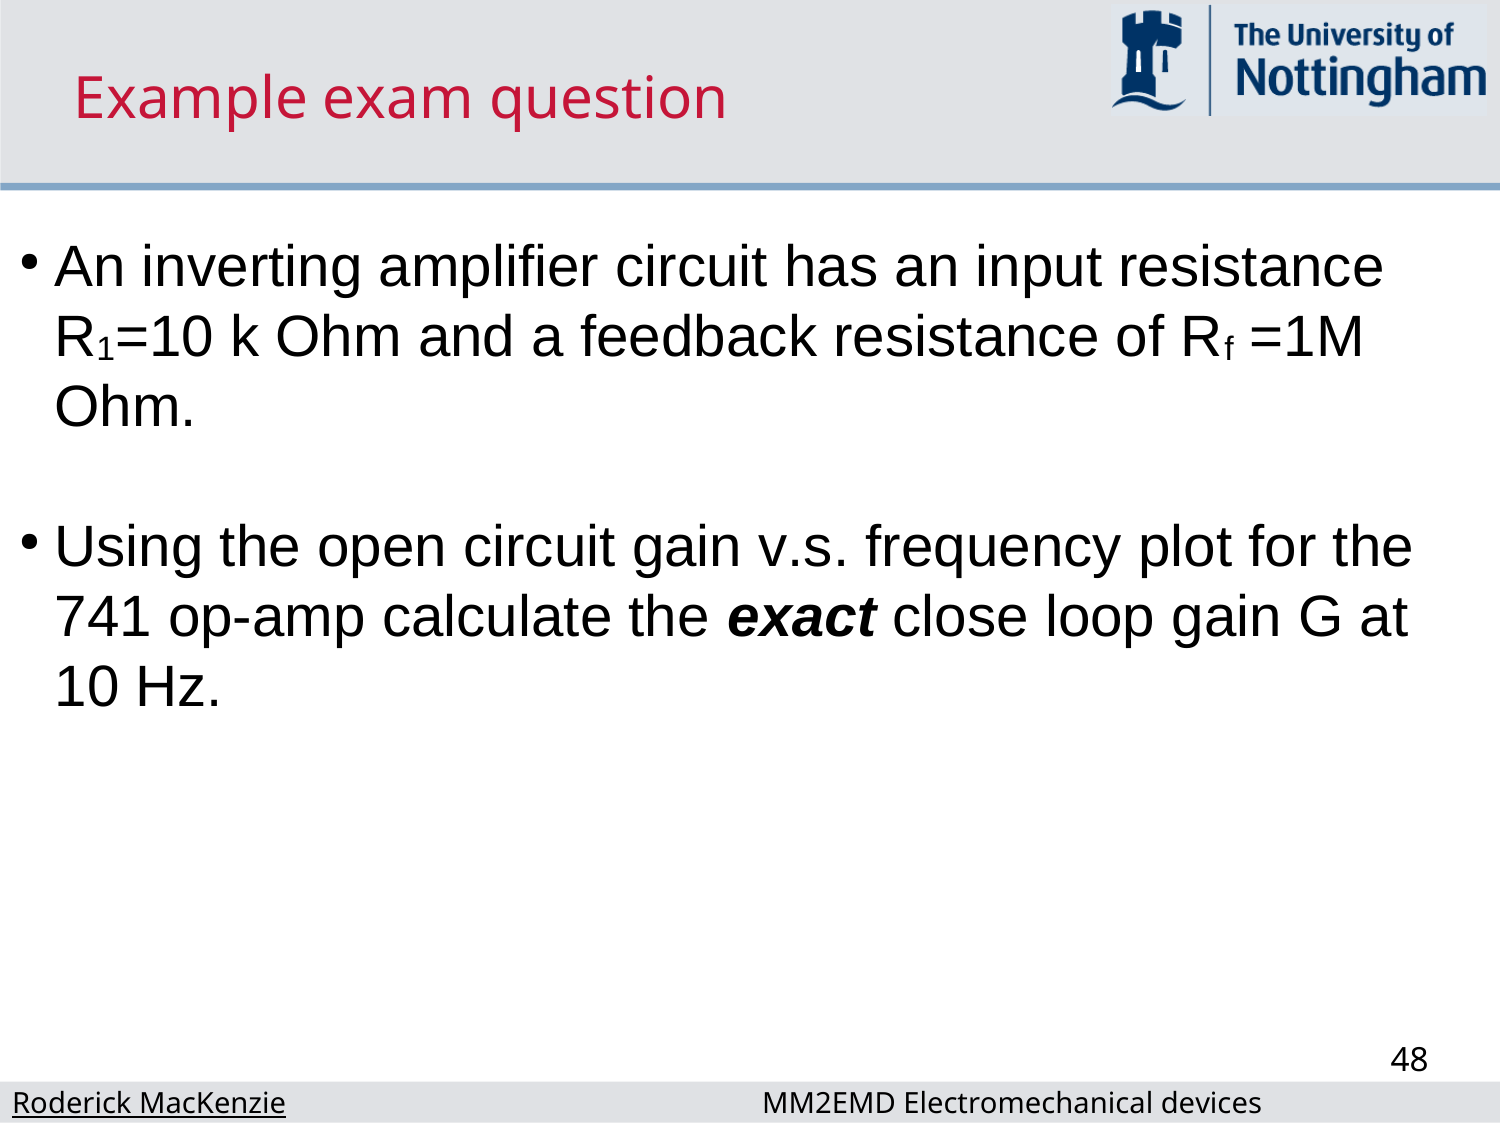

# Example exam question
An inverting amplifier circuit has an input resistance R1=10 k Ohm and a feedback resistance of Rf =1M Ohm.
Using the open circuit gain v.s. frequency plot for the 741 op-amp calculate the exact close loop gain G at 10 Hz.